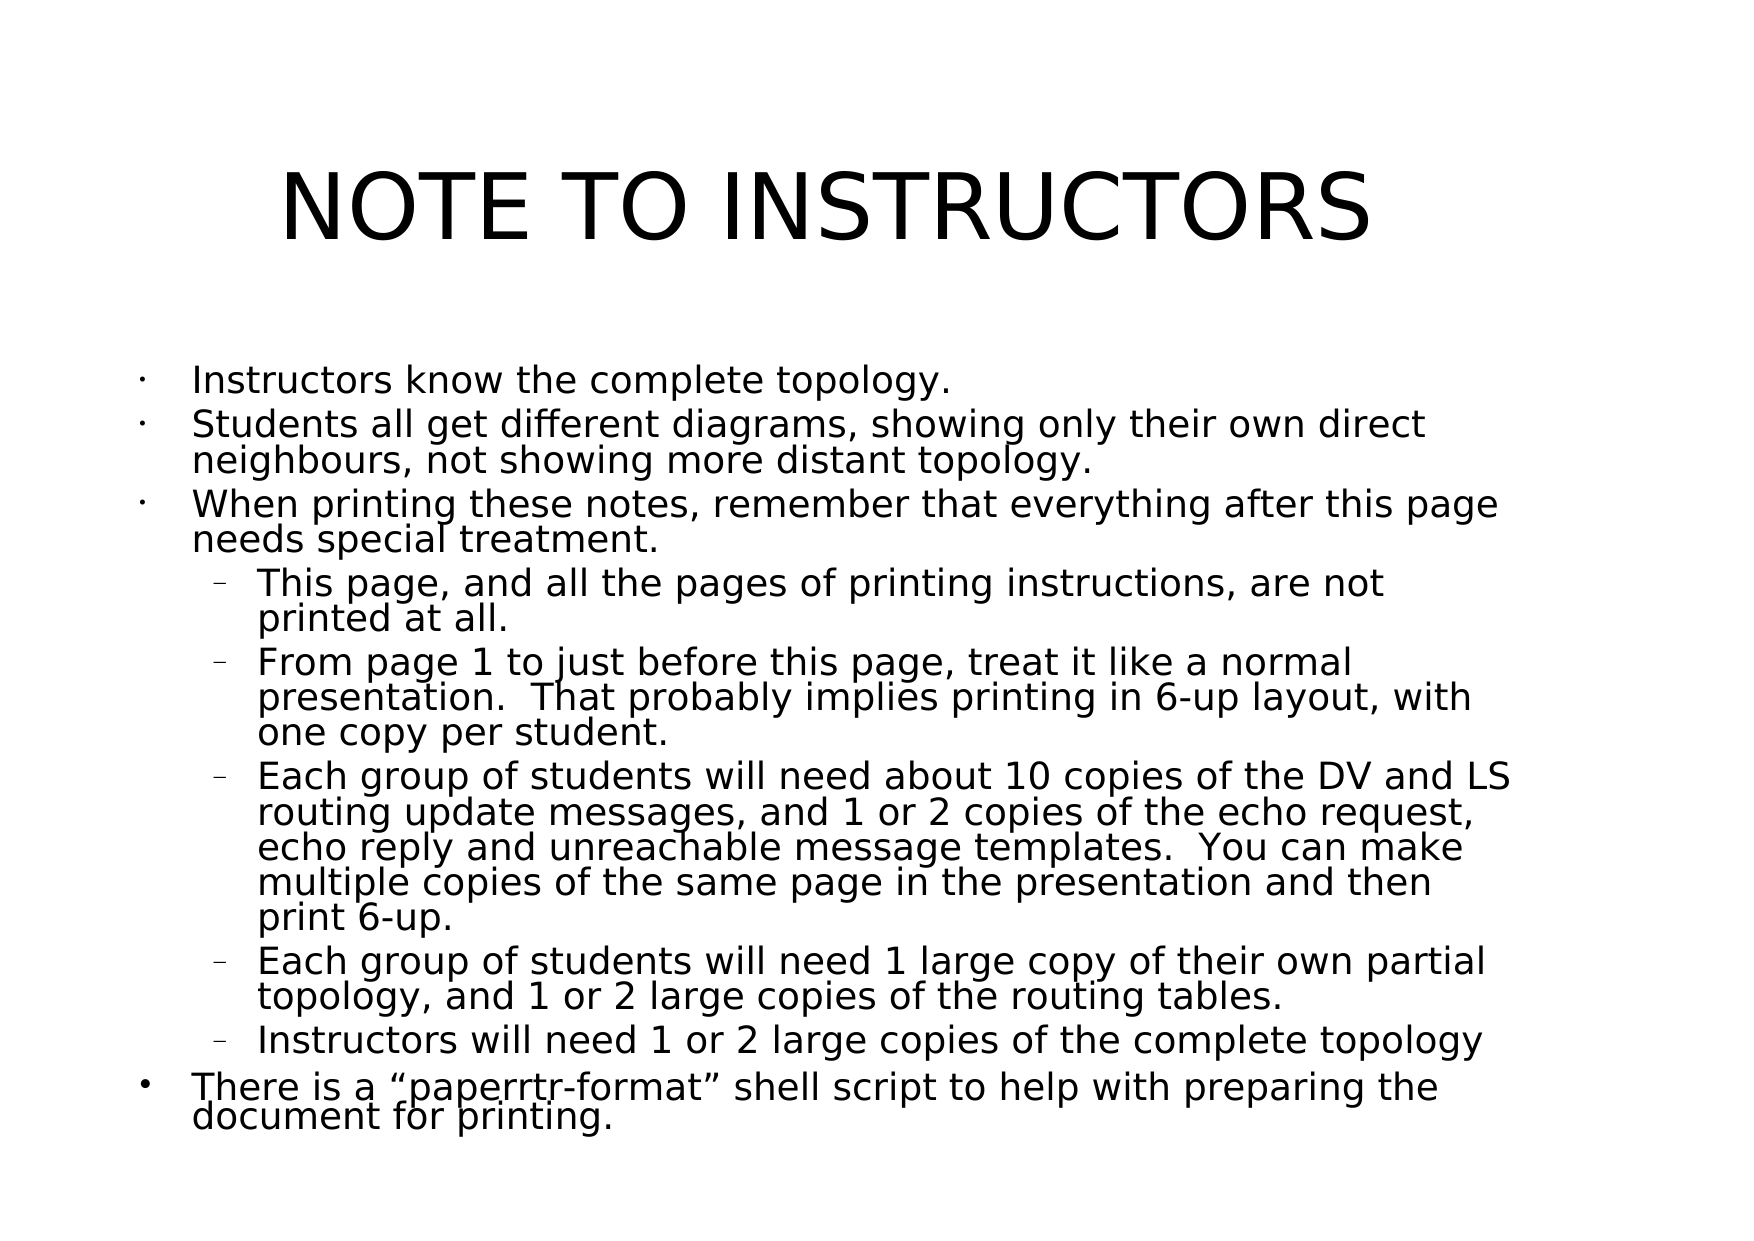

# NOTE TO INSTRUCTORS
Instructors know the complete topology.
Students all get different diagrams, showing only their own direct neighbours, not showing more distant topology.
When printing these notes, remember that everything after this page needs special treatment.
This page, and all the pages of printing instructions, are not printed at all.
From page 1 to just before this page, treat it like a normal presentation. That probably implies printing in 6-up layout, with one copy per student.
Each group of students will need about 10 copies of the DV and LS routing update messages, and 1 or 2 copies of the echo request, echo reply and unreachable message templates. You can make multiple copies of the same page in the presentation and then print 6-up.
Each group of students will need 1 large copy of their own partial topology, and 1 or 2 large copies of the routing tables.
Instructors will need 1 or 2 large copies of the complete topology
There is a “paperrtr-format” shell script to help with preparing the document for printing.